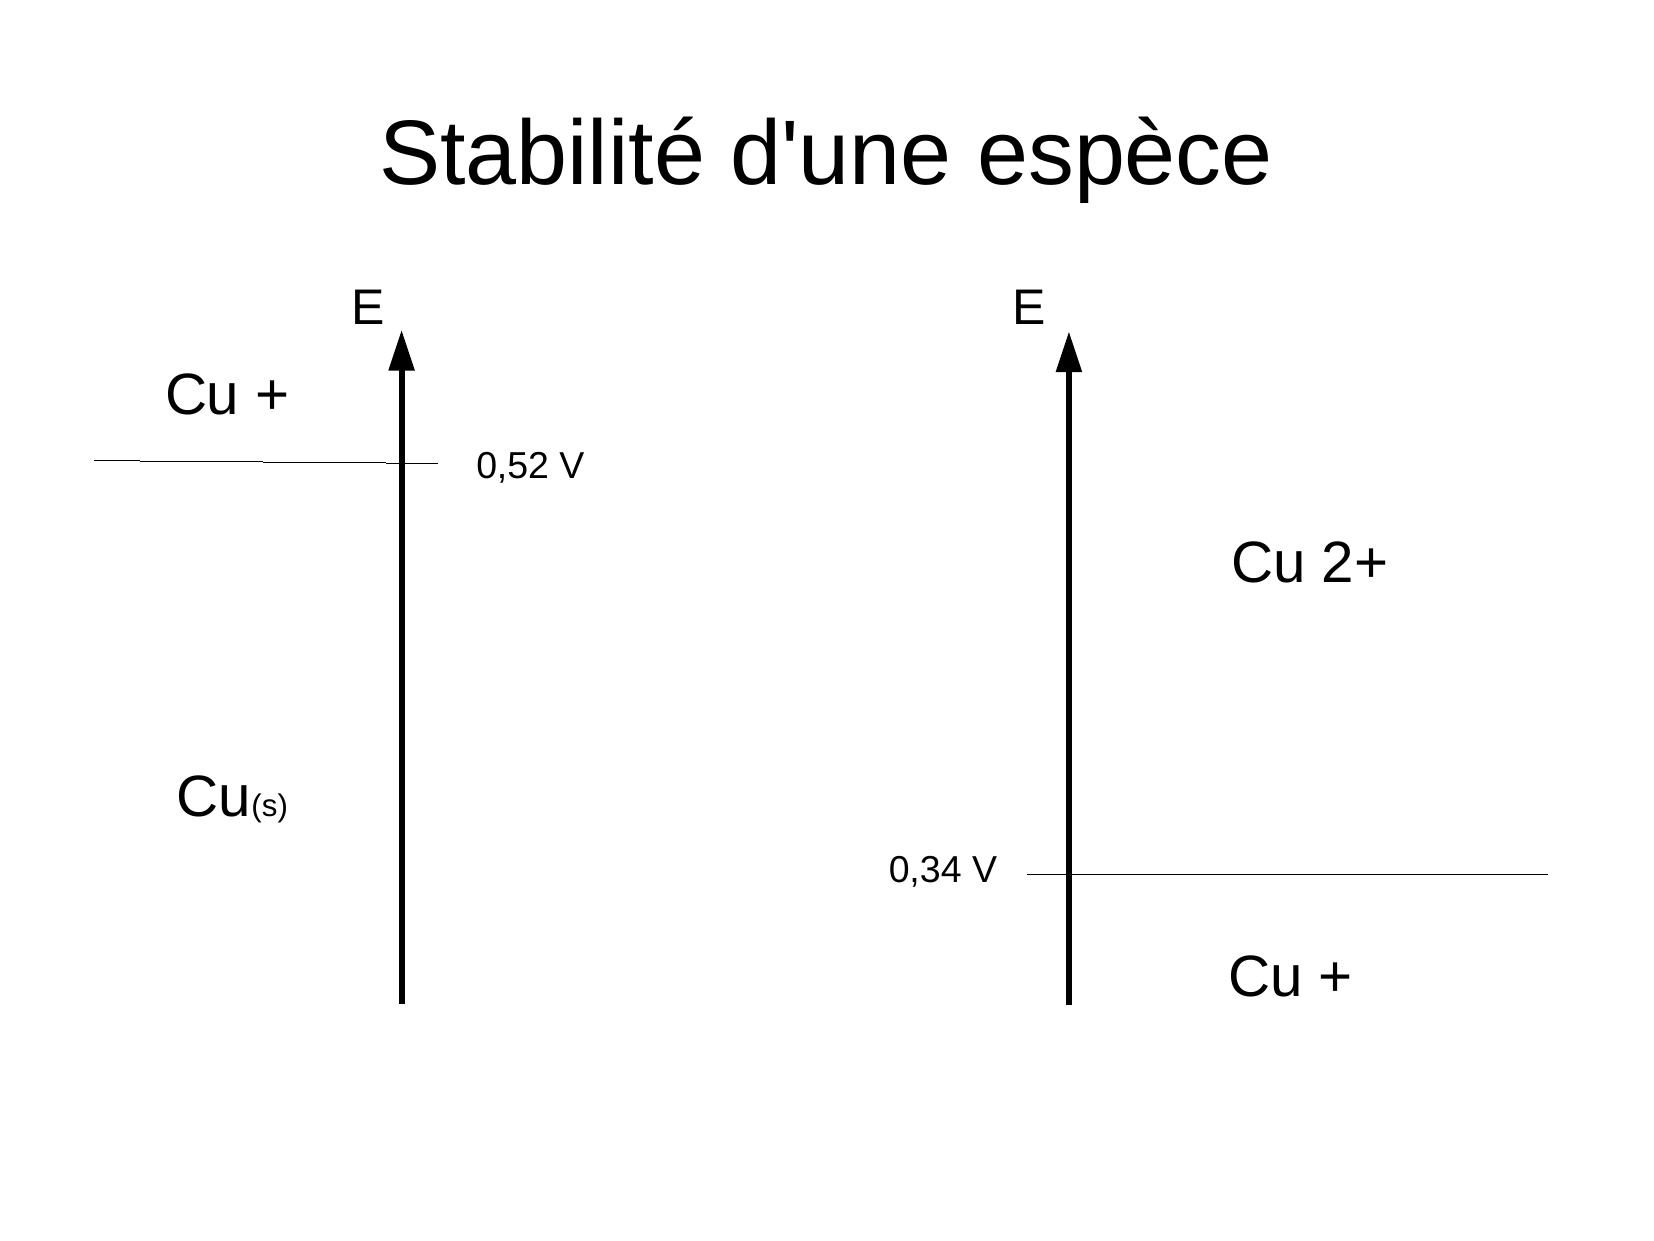

# Stabilité d'une espèce
E
E
Cu +
0,52 V
Cu 2+
Cu(s)
0,34 V
Cu +